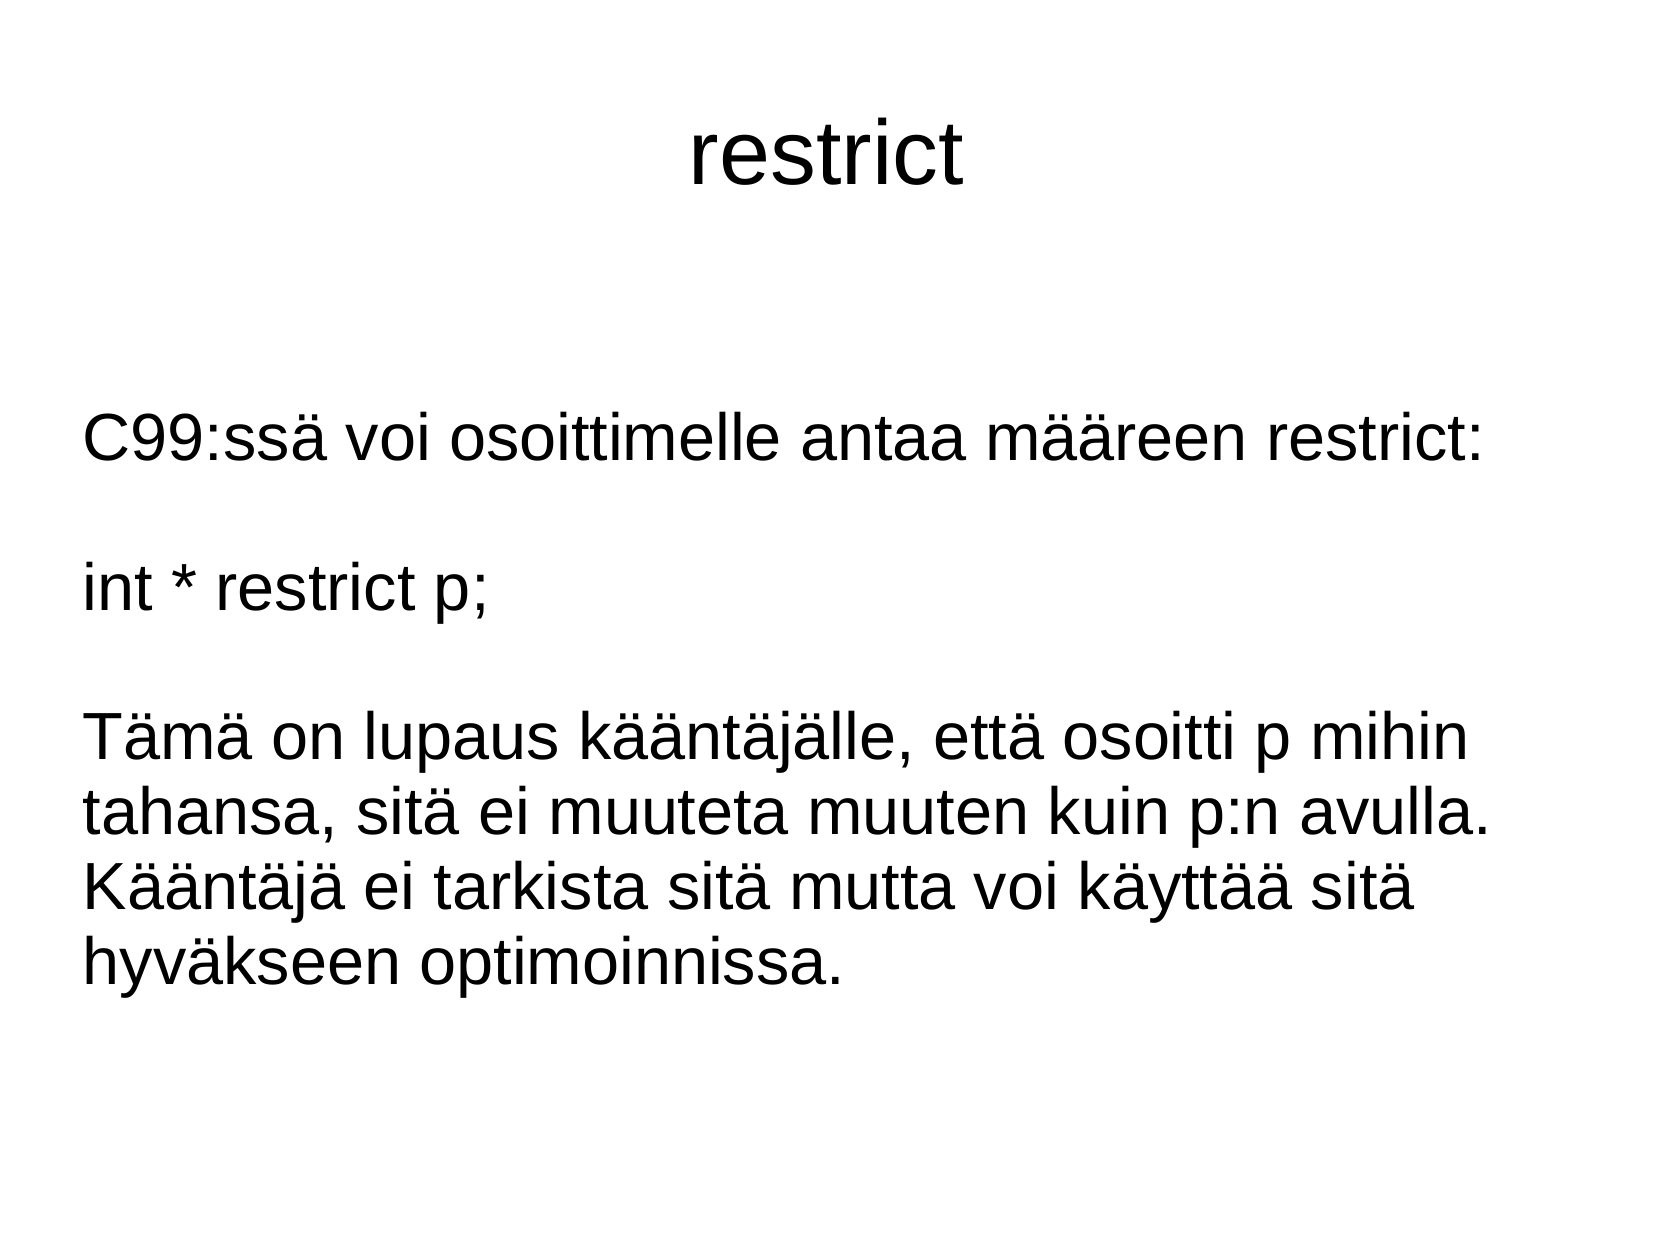

# restrict
C99:ssä voi osoittimelle antaa määreen restrict:
int * restrict p;
Tämä on lupaus kääntäjälle, että osoitti p mihin tahansa, sitä ei muuteta muuten kuin p:n avulla.
Kääntäjä ei tarkista sitä mutta voi käyttää sitä hyväkseen optimoinnissa.